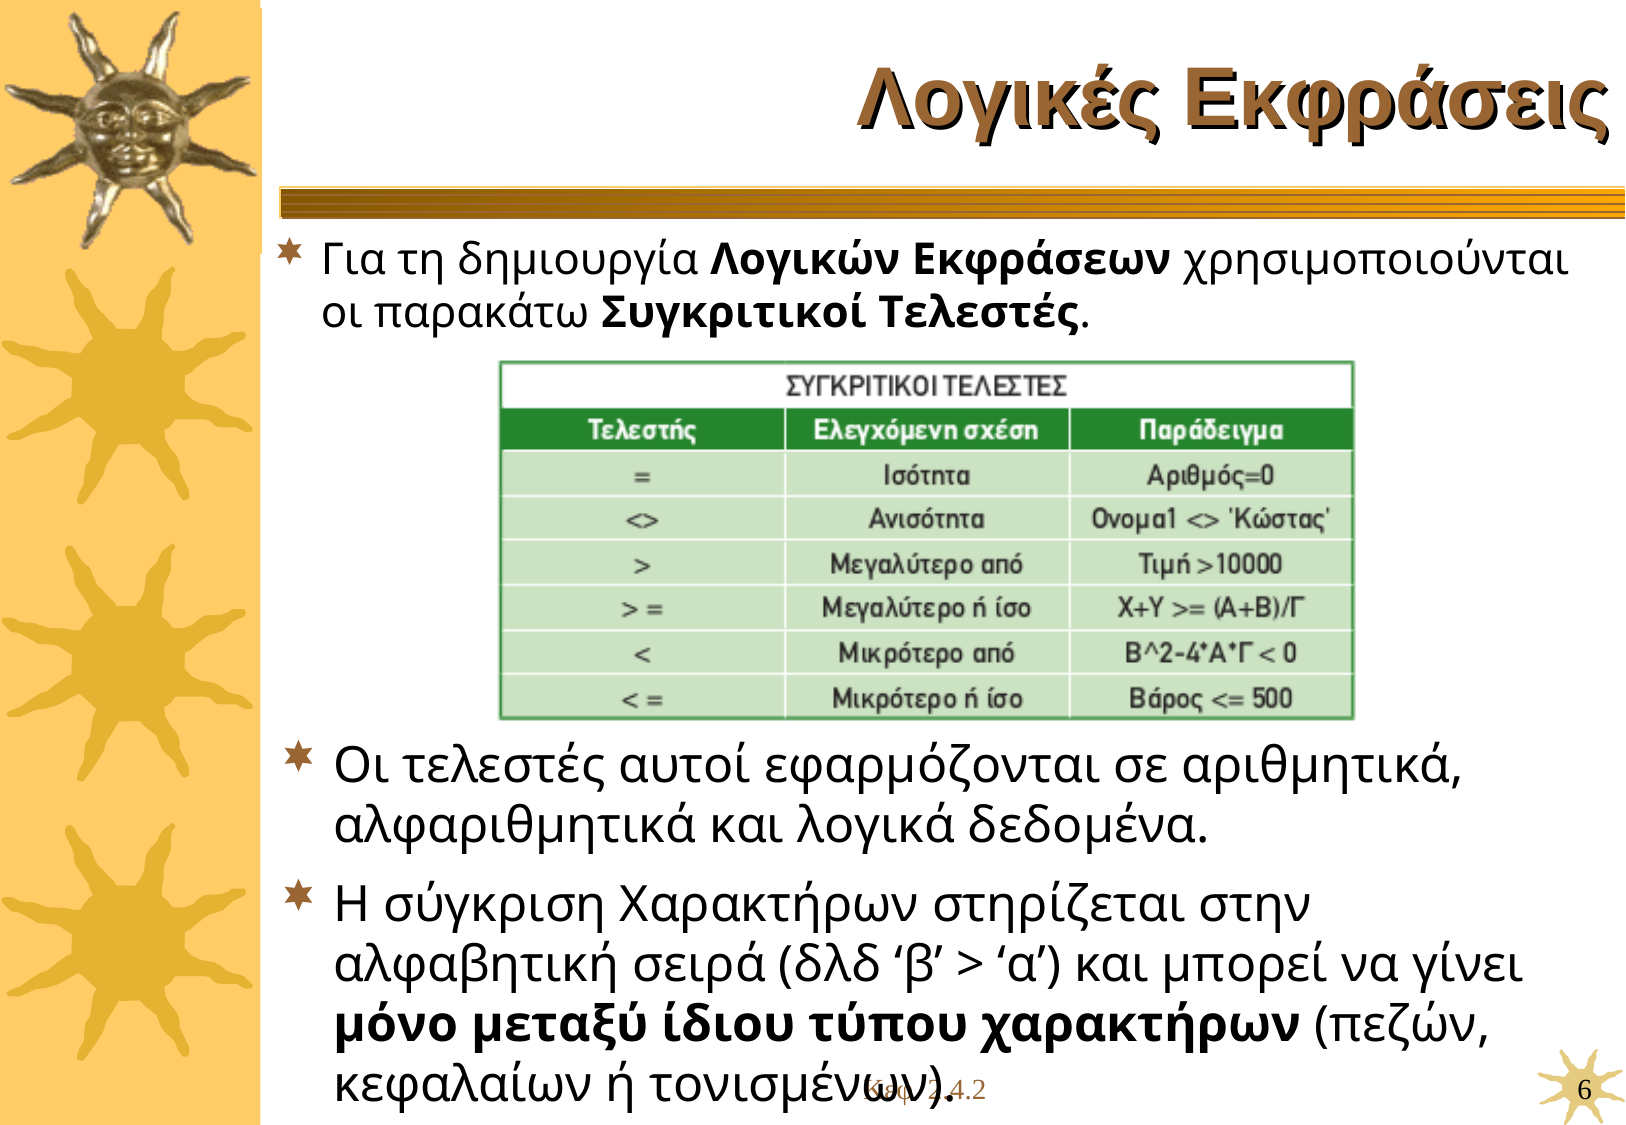

Λογικές Εκφράσεις
Για τη δημιουργία Λογικών Εκφράσεων χρησιμοποιούνται οι παρακάτω Συγκριτικοί Τελεστές.
Οι τελεστές αυτοί εφαρμόζονται σε αριθμητικά, αλφαριθμητικά και λογικά δεδομένα.
Η σύγκριση Χαρακτήρων στηρίζεται στην αλφαβητική σειρά (δλδ ‘β’ > ‘α’) και μπορεί να γίνει μόνο μεταξύ ίδιου τύπου χαρακτήρων (πεζών, κεφαλαίων ή τονισμένων).
Κεφ. 2.4.2
6